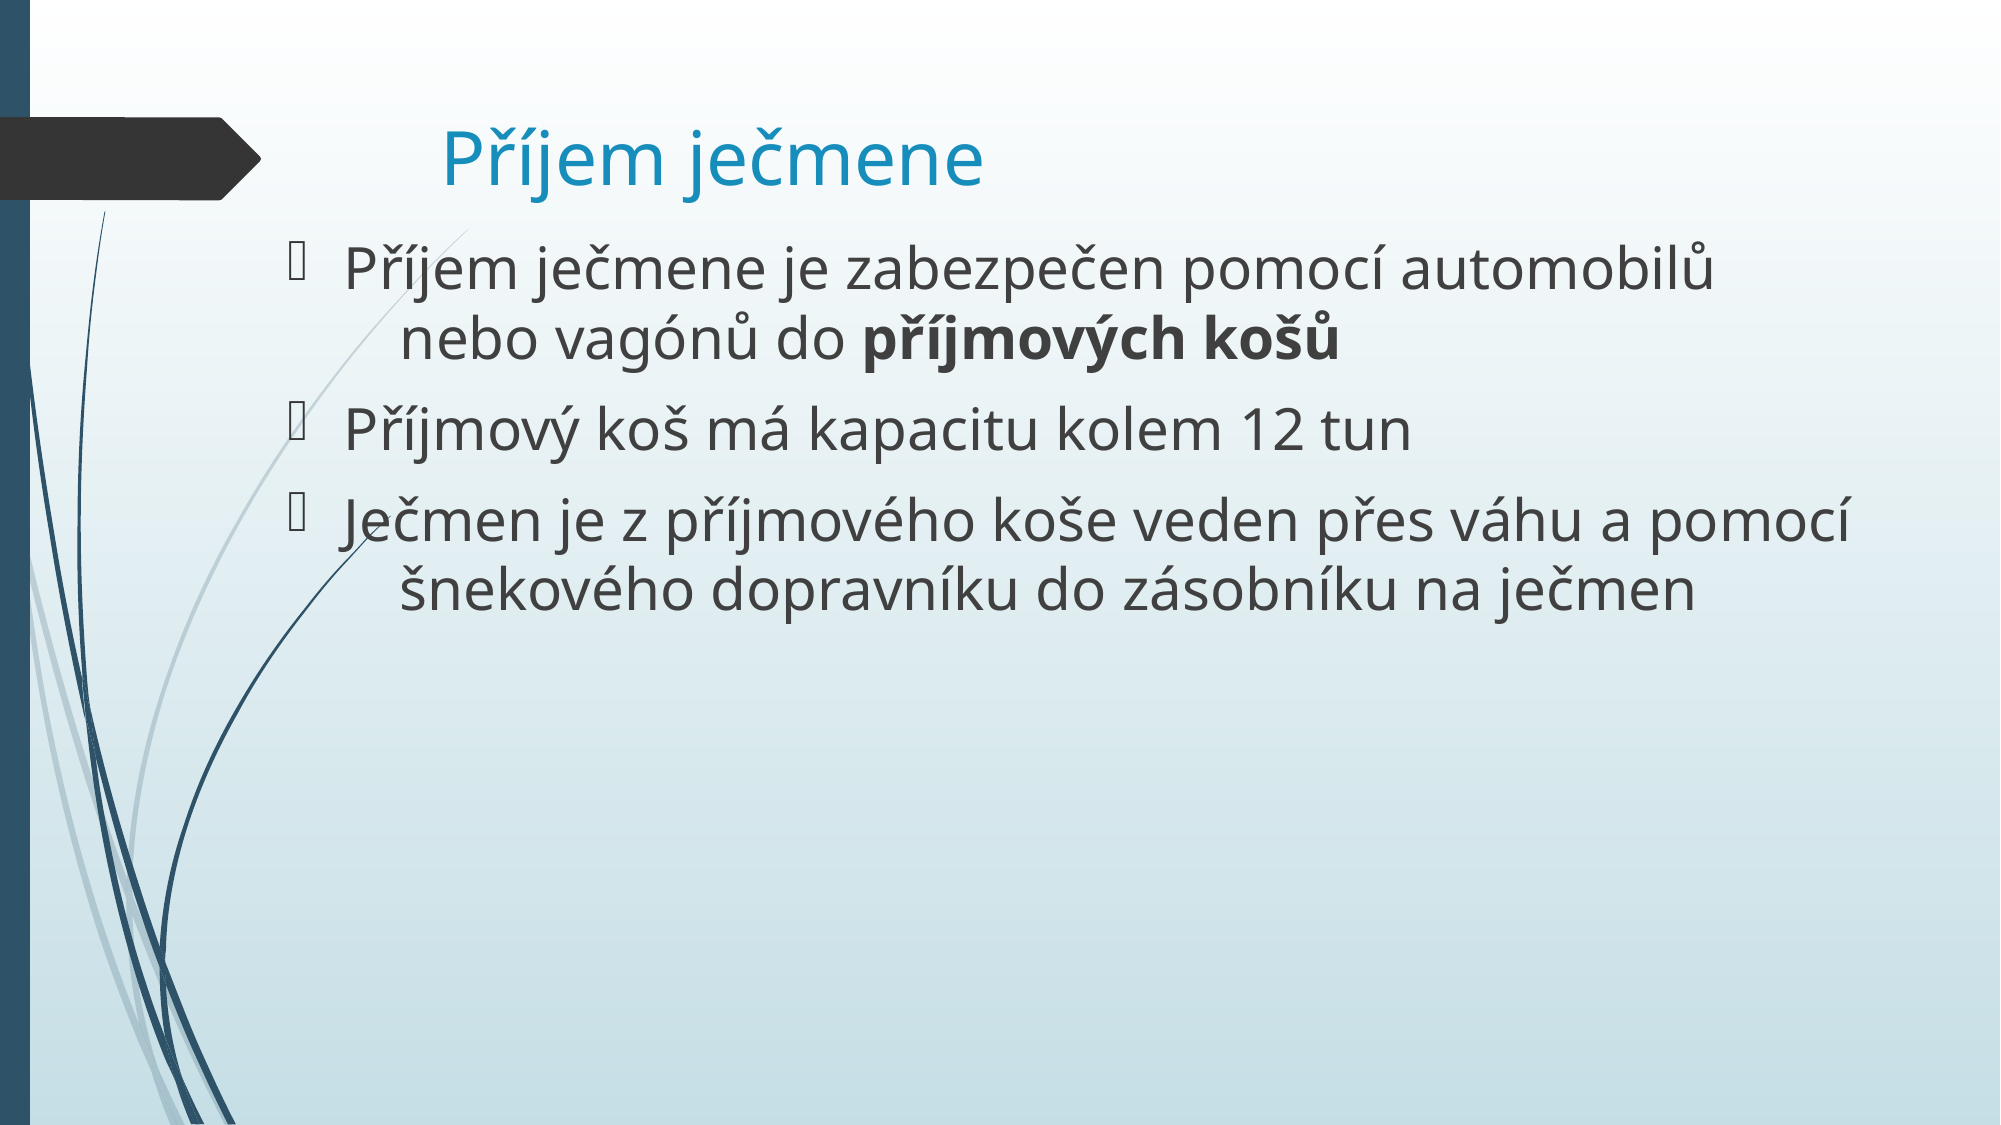

# Příjem ječmene
Příjem ječmene je zabezpečen pomocí automobilů nebo vagónů do příjmových košů
Příjmový koš má kapacitu kolem 12 tun
Ječmen je z příjmového koše veden přes váhu a pomocí šnekového dopravníku do zásobníku na ječmen